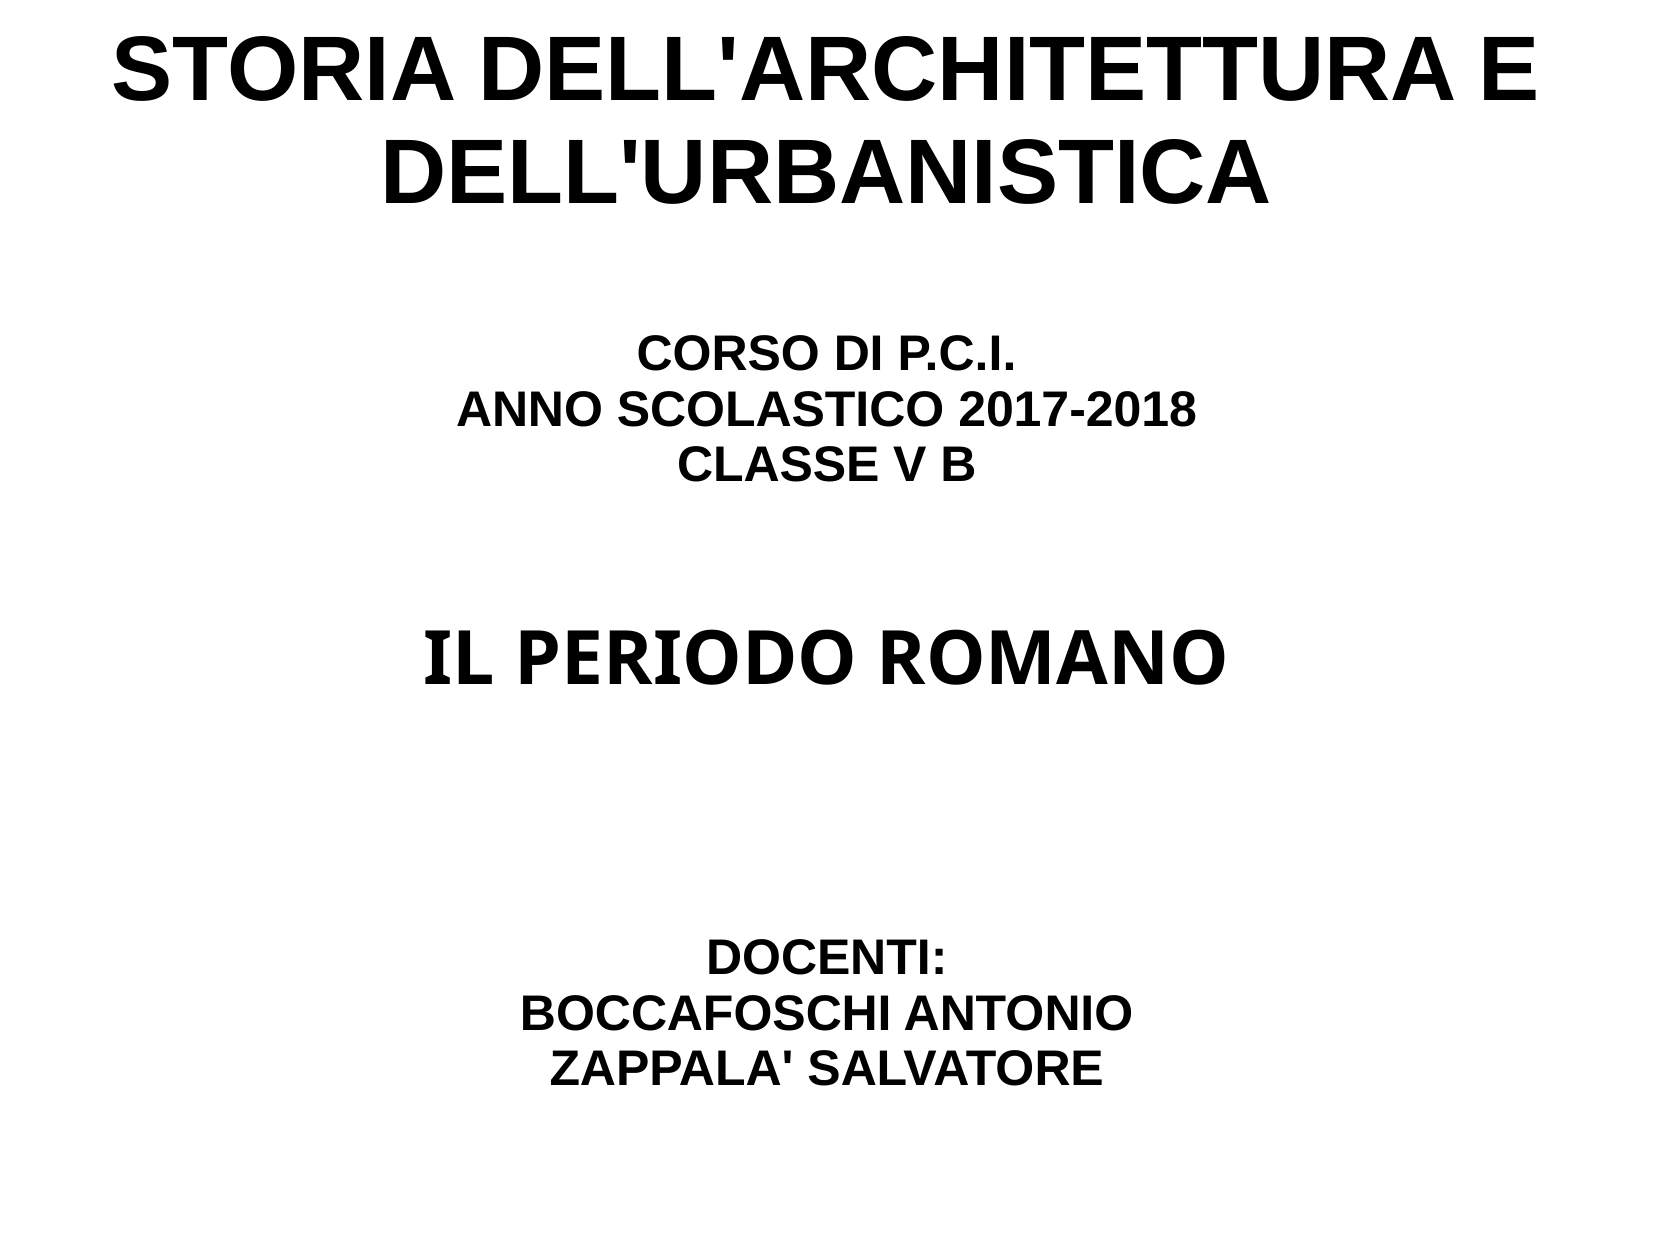

# STORIA DELL'ARCHITETTURA E DELL'URBANISTICA CORSO DI P.C.I. ANNO SCOLASTICO 2017-2018 CLASSE V B IL PERIODO ROMANO DOCENTI: BOCCAFOSCHI ANTONIO ZAPPALA' SALVATORE